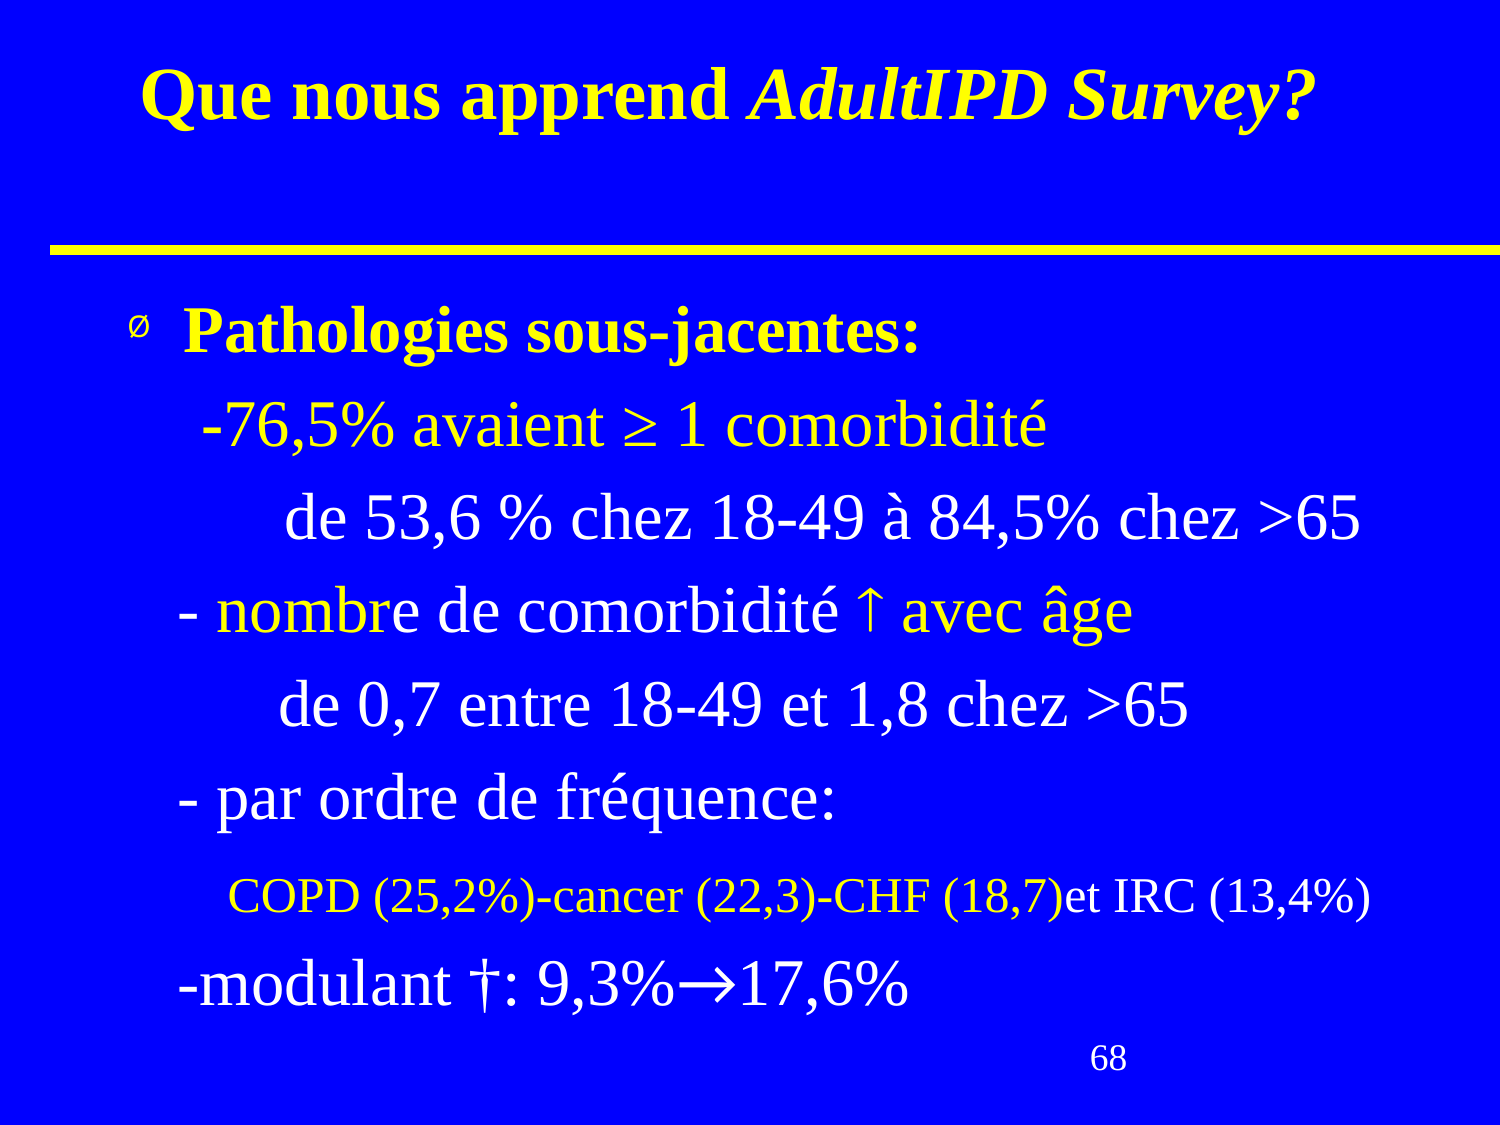

# Que nous apprend AdultIPD Survey?
Pathologies sous-jacentes:
	-76,5% avaient ≥ 1 comorbidité
 	 de 53,6 % chez 18-49 à 84,5% chez >65
 - nombre de comorbidité  avec âge
 de 0,7 entre 18-49 et 1,8 chez >65
 - par ordre de fréquence:
 COPD (25,2%)-cancer (22,3)-CHF (18,7)et IRC (13,4%)
 -modulant †: 9,3%→17,6%